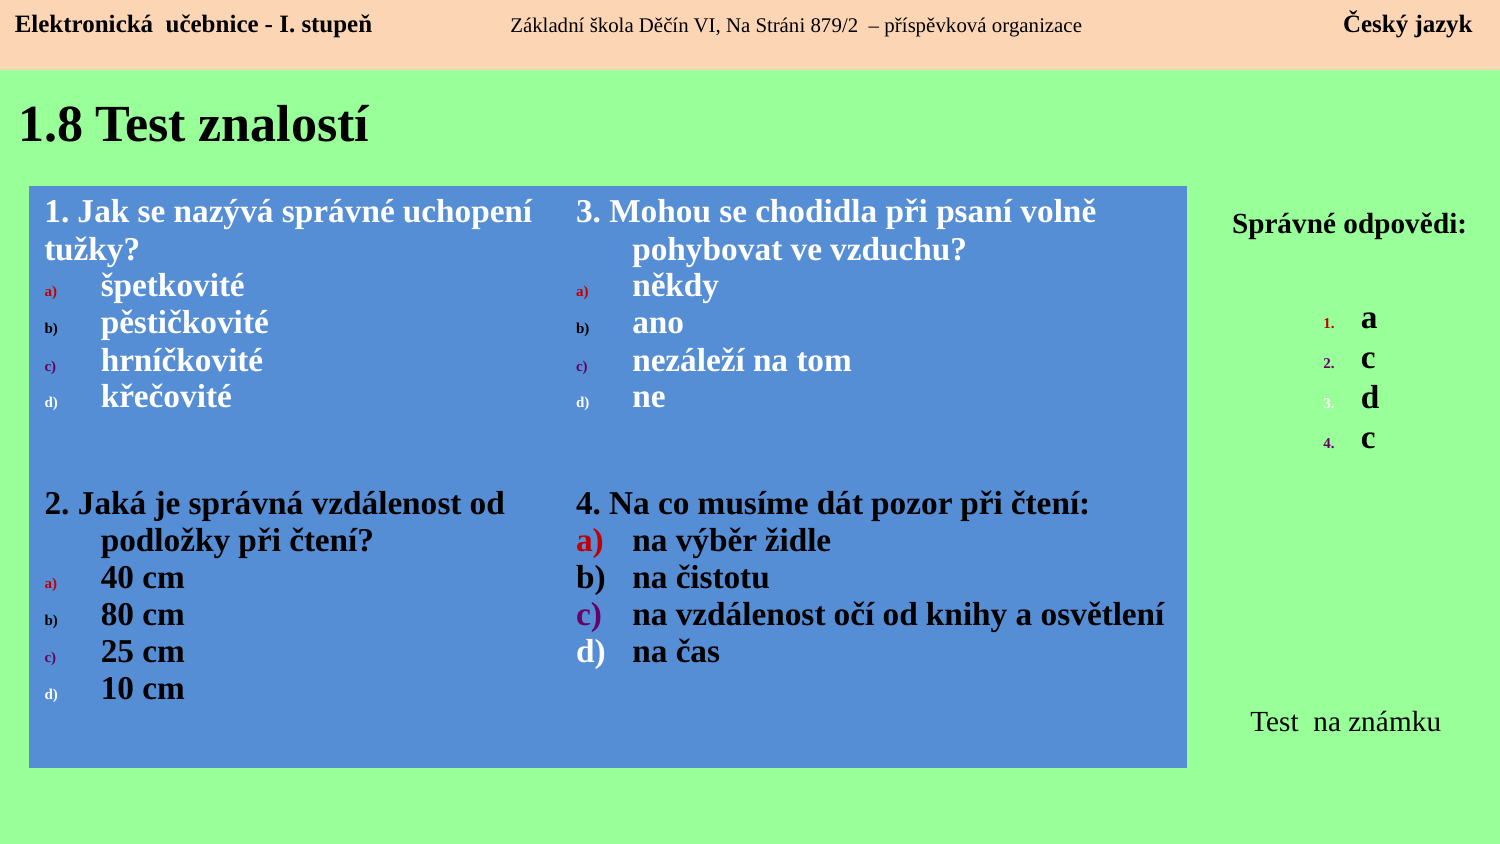

Elektronická učebnice - I. stupeň Základní škola Děčín VI, Na Stráni 879/2 – příspěvková organizace 	 Český jazyk
# 1.8 Test znalostí
| 1. Jak se nazývá správné uchopení tužky? špetkovité pěstičkovité hrníčkovité křečovité | 3. Mohou se chodidla při psaní volně pohybovat ve vzduchu? někdy ano nezáleží na tom ne |
| --- | --- |
| 2. Jaká je správná vzdálenost od podložky při čtení? 40 cm 80 cm 25 cm 10 cm | 4. Na co musíme dát pozor při čtení: na výběr židle na čistotu na vzdálenost očí od knihy a osvětlení na čas |
Správné odpovědi:
a
c
d
c
Test na známku